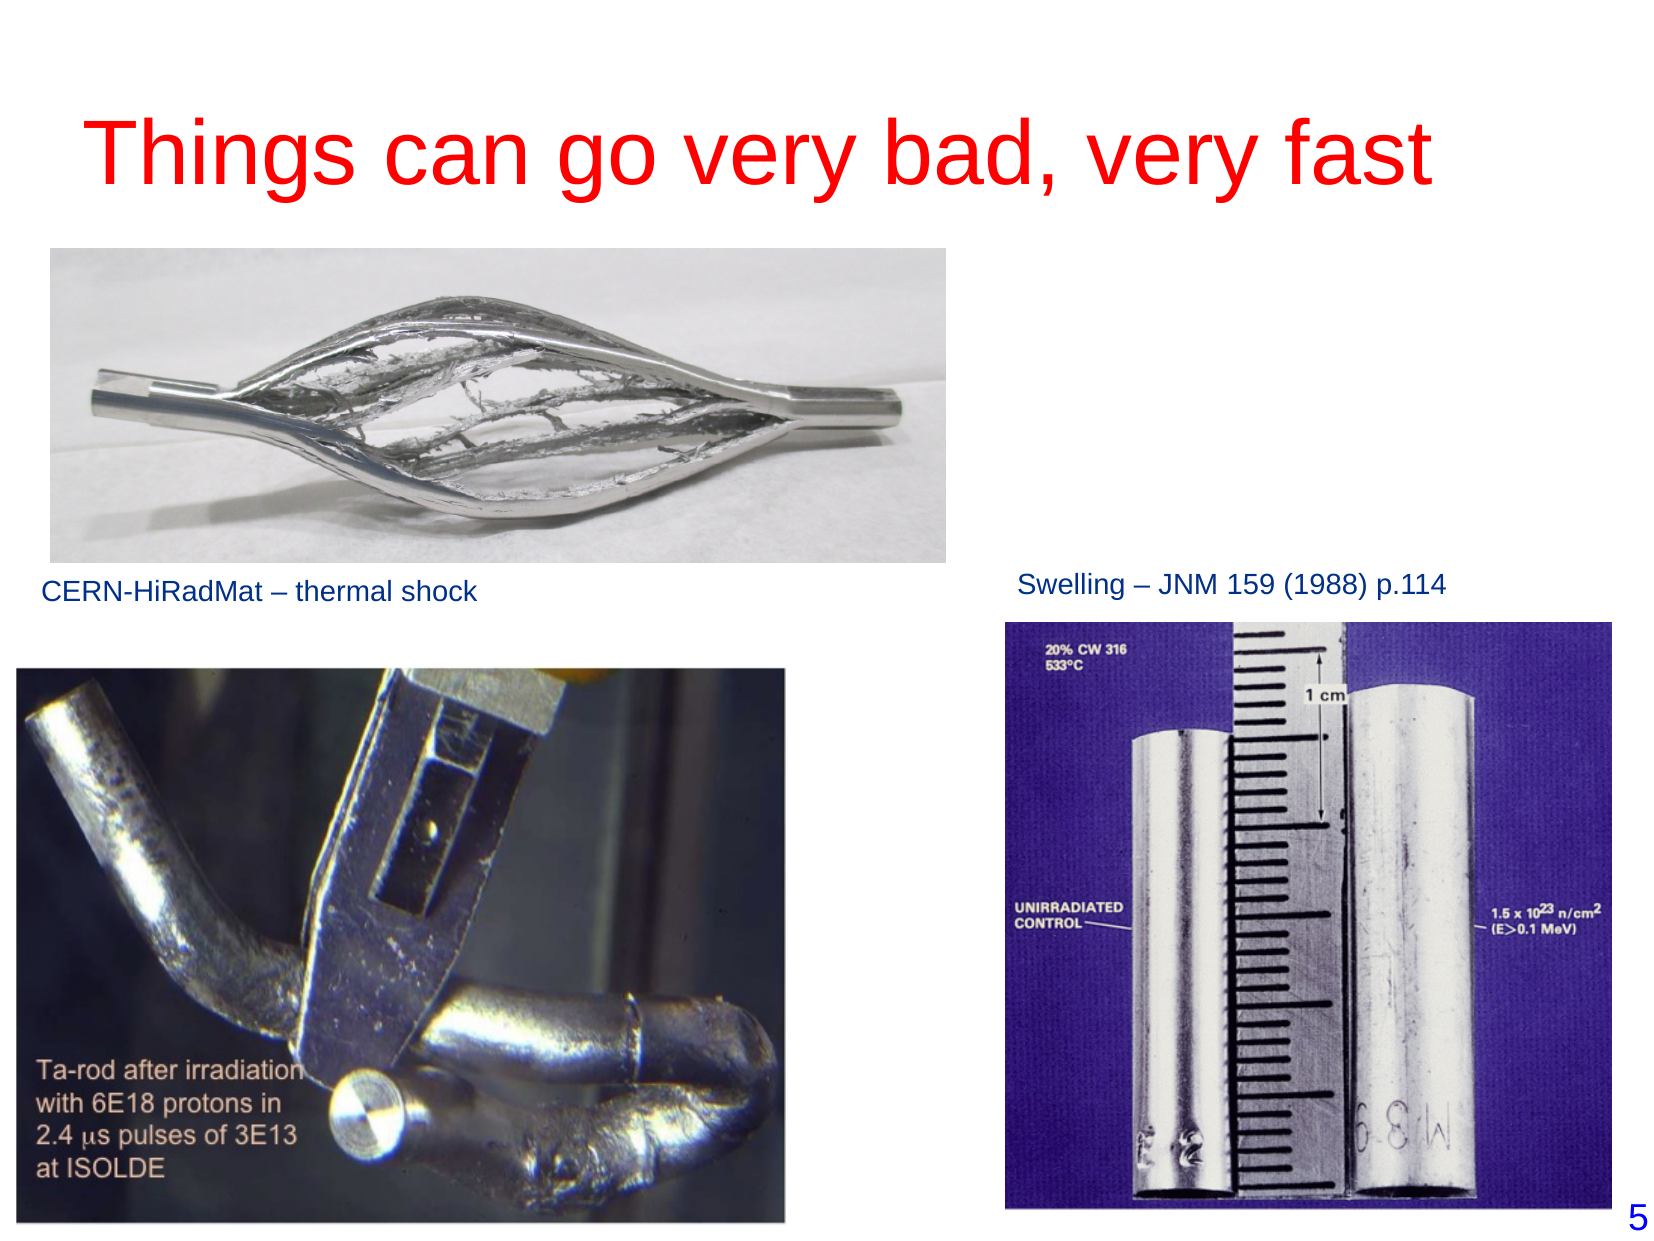

# Things can go very bad, very fast
Swelling – JNM 159 (1988) p.114
CERN-HiRadMat – thermal shock